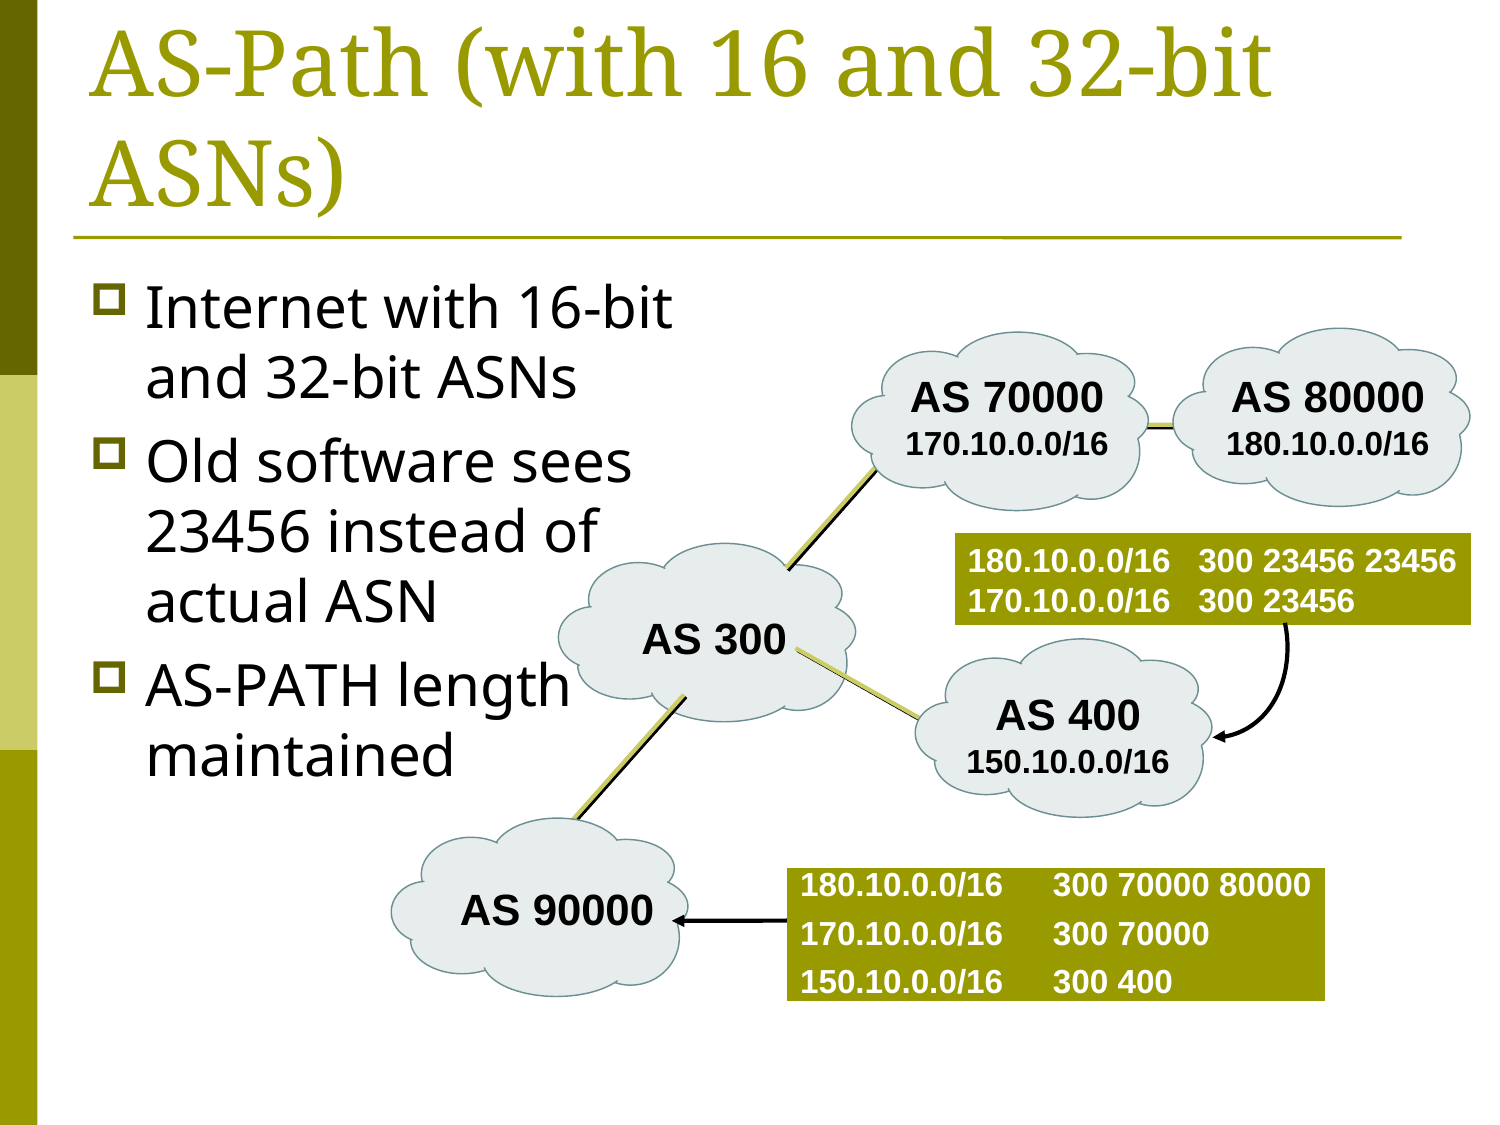

# AS-Path (with 16 and 32-bit ASNs)
Internet with 16-bit and 32-bit ASNs
Old software sees 23456 instead of actual ASN
AS-PATH length maintained
AS 70000
AS 80000
170.10.0.0/16
180.10.0.0/16
180.10.0.0/16 300 23456 23456
170.10.0.0/16 300 23456
AS 300
AS 400
150.10.0.0/16
180.10.0.0/16	300 70000 80000
170.10.0.0/16	300 70000
150.10.0.0/16	300 400
AS 90000